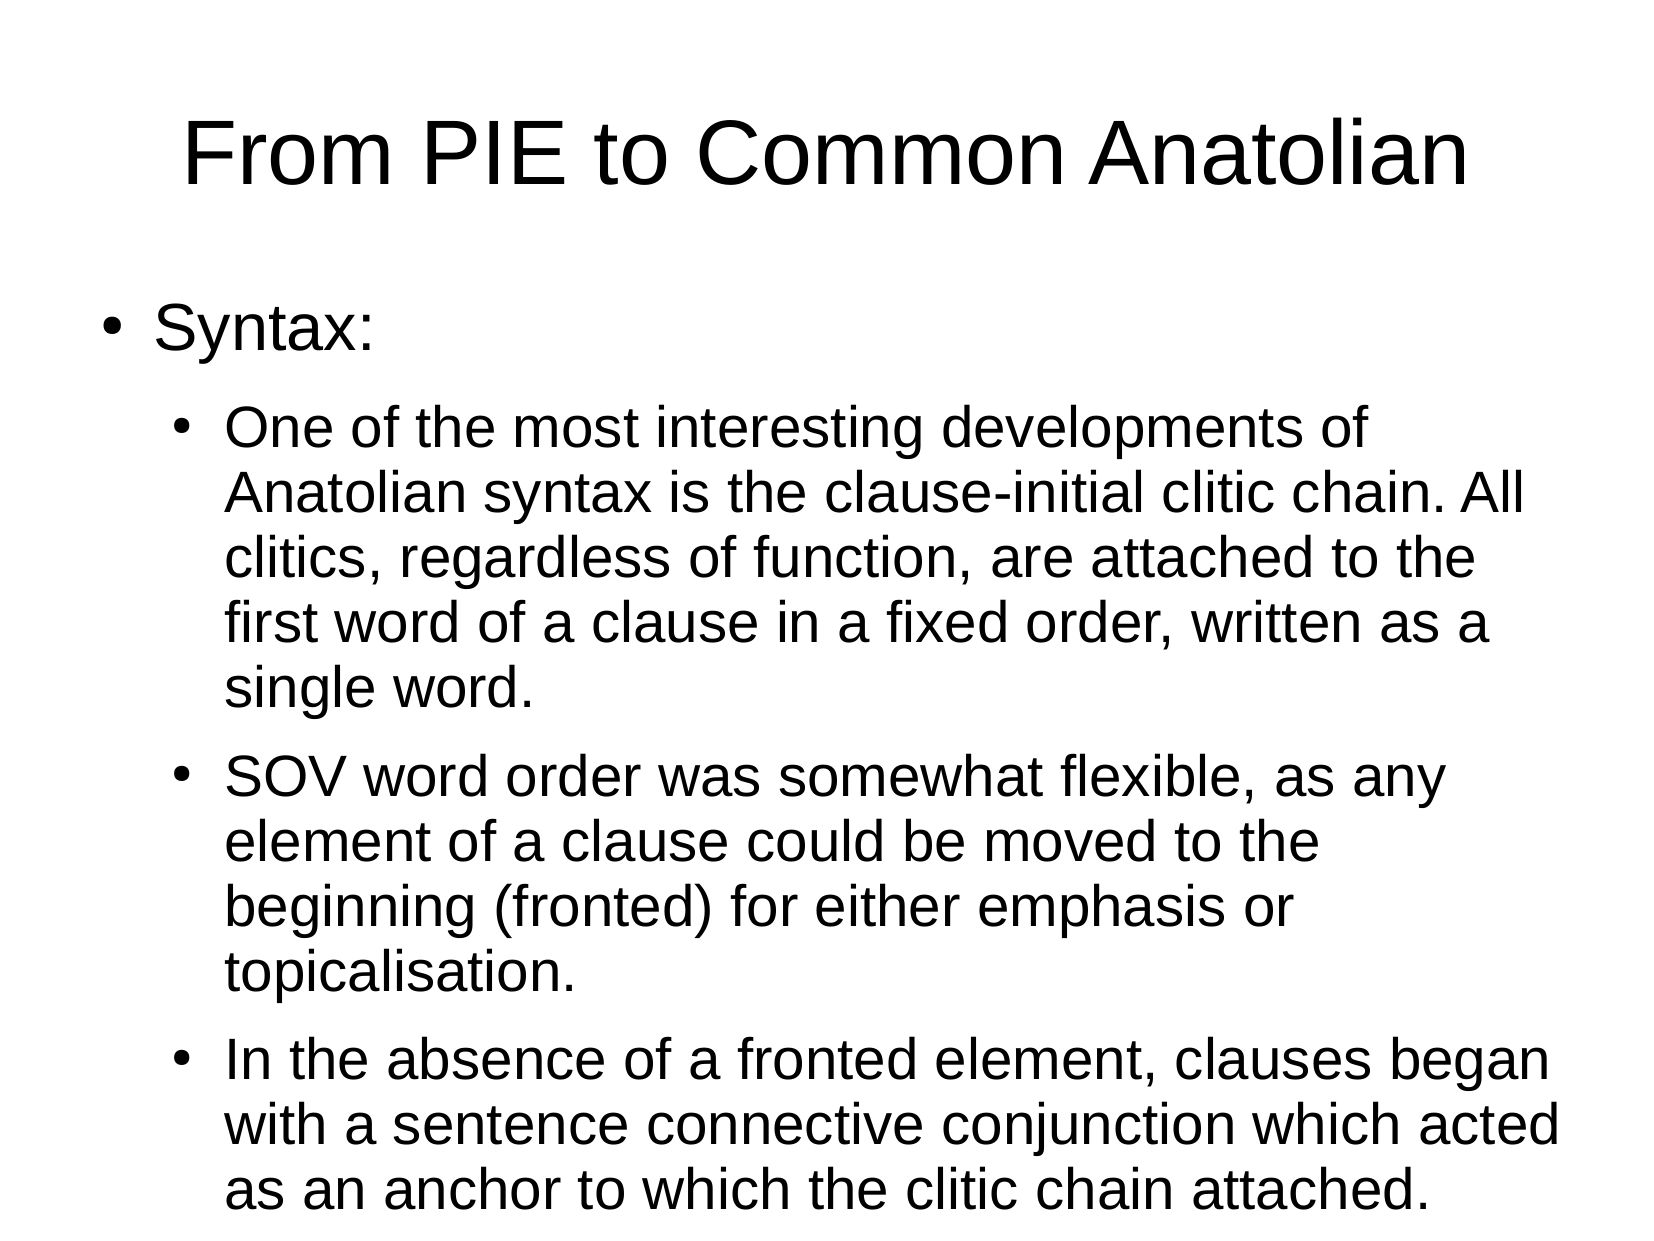

# From PIE to Common Anatolian
Syntax:
One of the most interesting developments of Anatolian syntax is the clause-initial clitic chain. All clitics, regardless of function, are attached to the first word of a clause in a fixed order, written as a single word.
SOV word order was somewhat flexible, as any element of a clause could be moved to the beginning (fronted) for either emphasis or topicalisation.
In the absence of a fronted element, clauses began with a sentence connective conjunction which acted as an anchor to which the clitic chain attached.